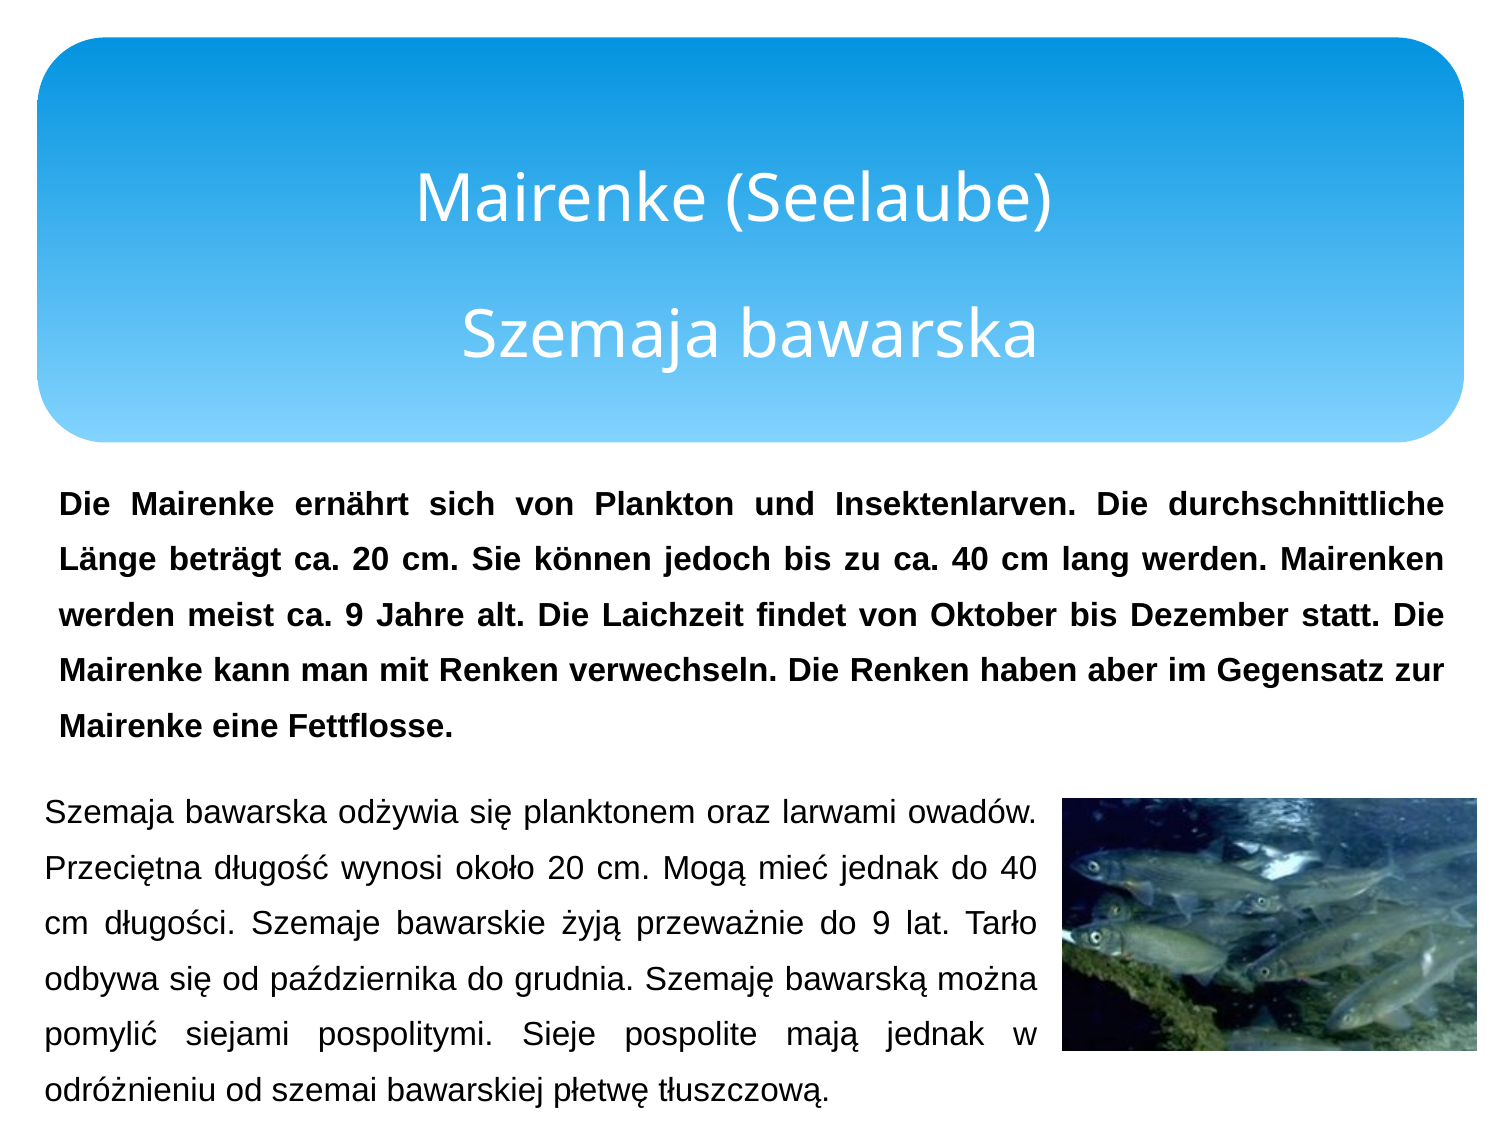

# Mairenke (Seelaube) Szemaja bawarska
Die Mairenke ernährt sich von Plankton und Insektenlarven. Die durchschnittliche Länge beträgt ca. 20 cm. Sie können jedoch bis zu ca. 40 cm lang werden. Mairenken werden meist ca. 9 Jahre alt. Die Laichzeit findet von Oktober bis Dezember statt. Die Mairenke kann man mit Renken verwechseln. Die Renken haben aber im Gegensatz zur Mairenke eine Fettflosse.
Szemaja bawarska odżywia się planktonem oraz larwami owadów. Przeciętna długość wynosi około 20 cm. Mogą mieć jednak do 40 cm długości. Szemaje bawarskie żyją przeważnie do 9 lat. Tarło odbywa się od października do grudnia. Szemaję bawarską można pomylić siejami pospolitymi. Sieje pospolite mają jednak w odróżnieniu od szemai bawarskiej płetwę tłuszczową.